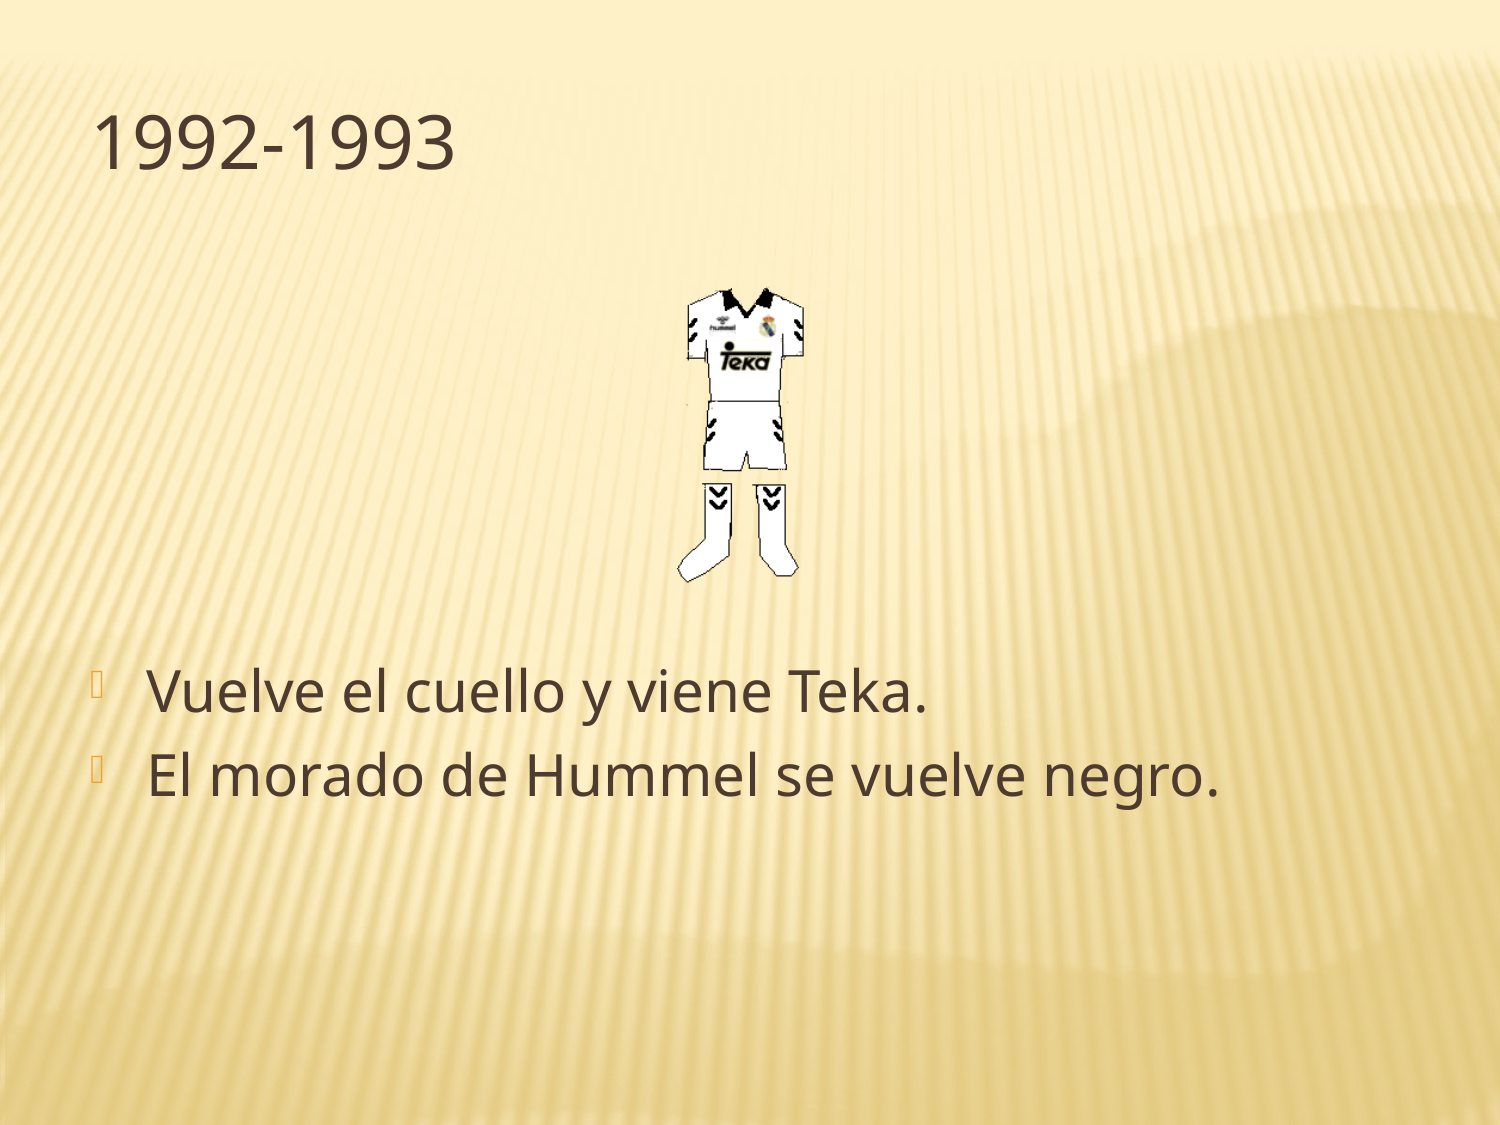

# 1992-1993
Vuelve el cuello y viene Teka.
El morado de Hummel se vuelve negro.